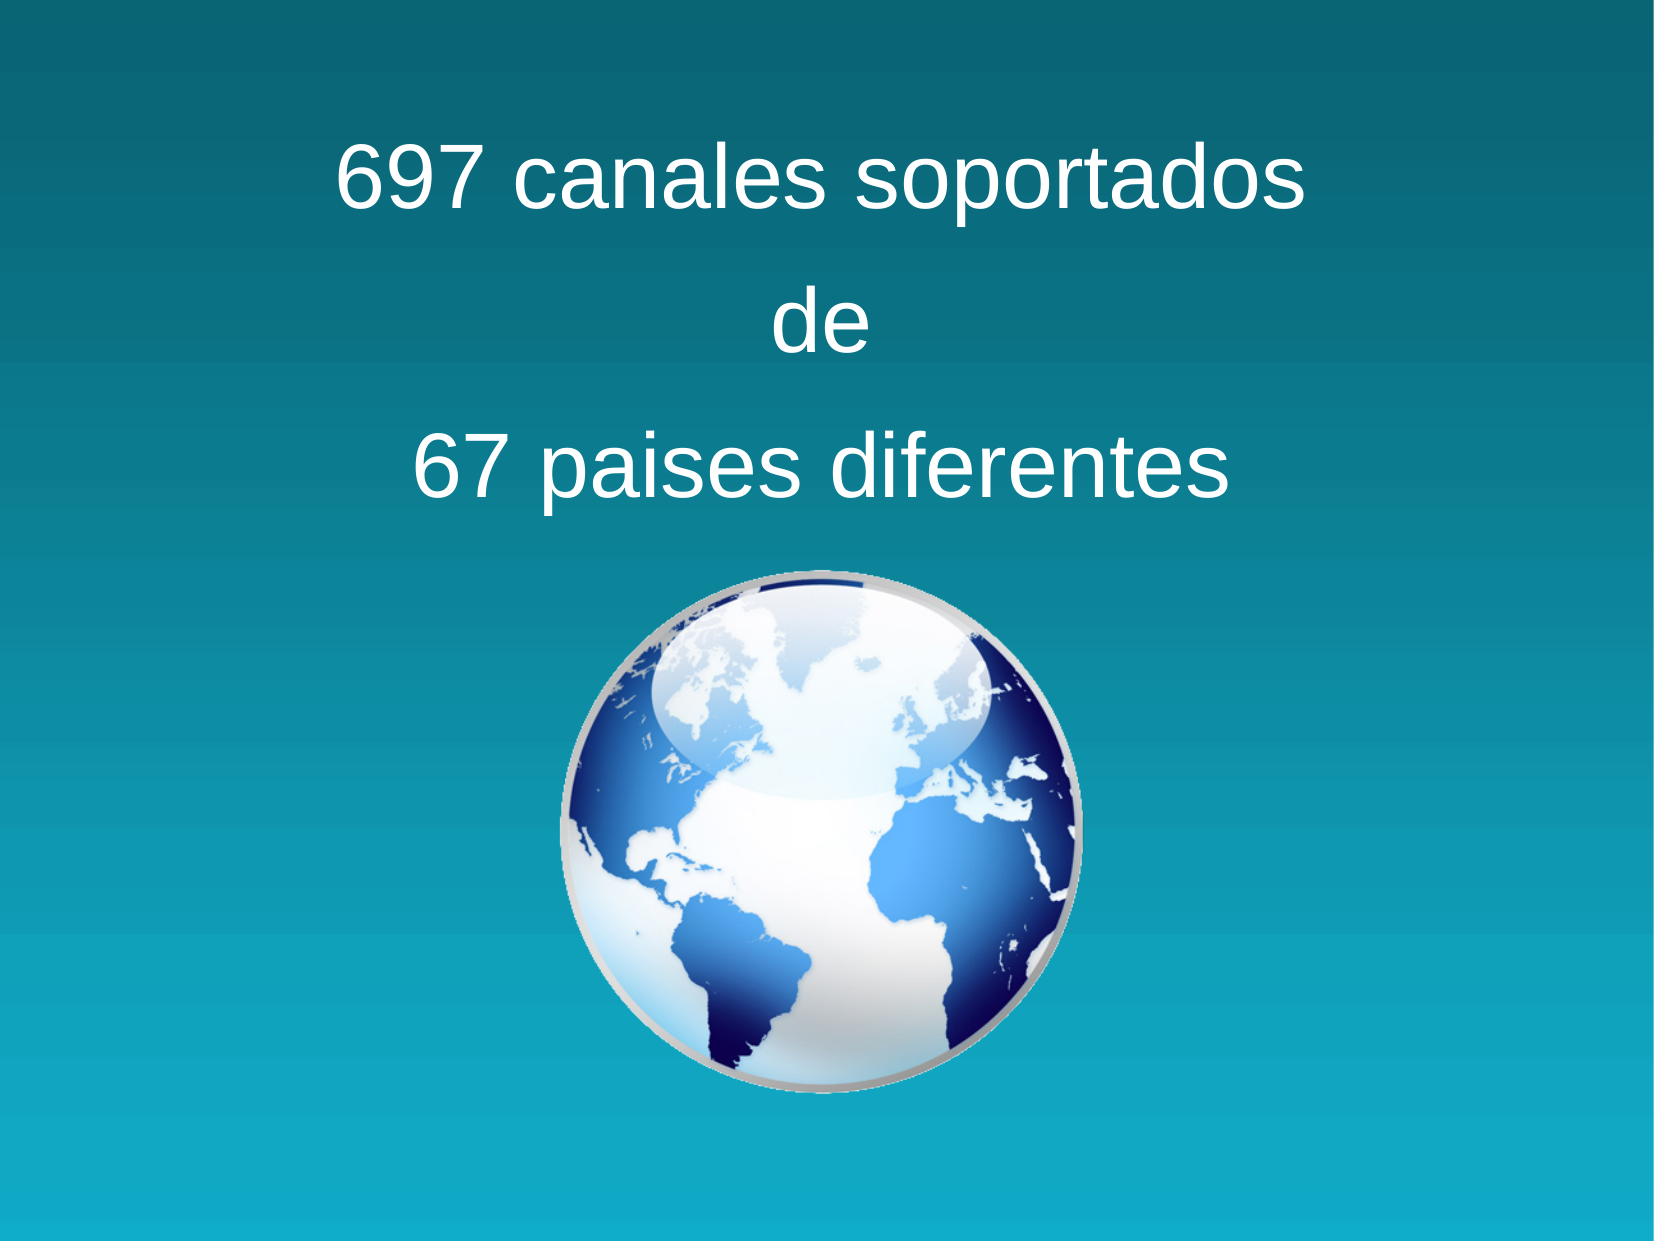

697 canales soportados
de
67 paises diferentes